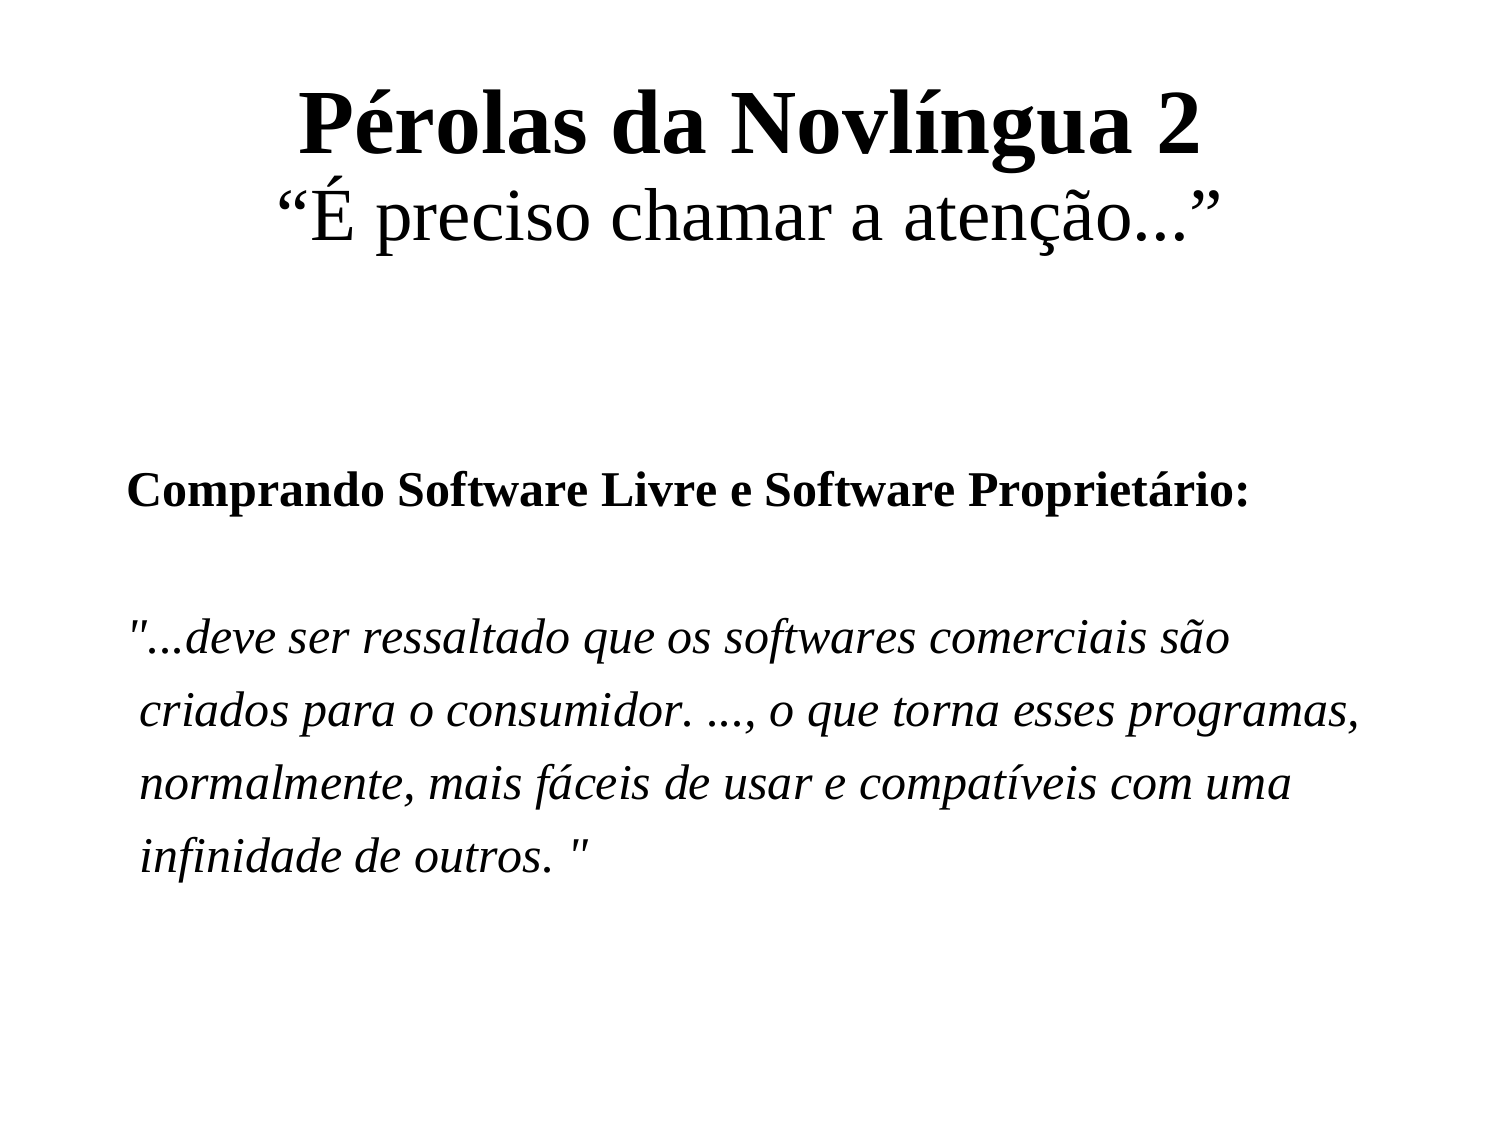

# Pérolas da Novlíngua 2 “É preciso chamar a atenção...”
Comprando Software Livre e Software Proprietário:
"...deve ser ressaltado que os softwares comerciais são
 criados para o consumidor. ..., o que torna esses programas,
 normalmente, mais fáceis de usar e compatíveis com uma
 infinidade de outros. "